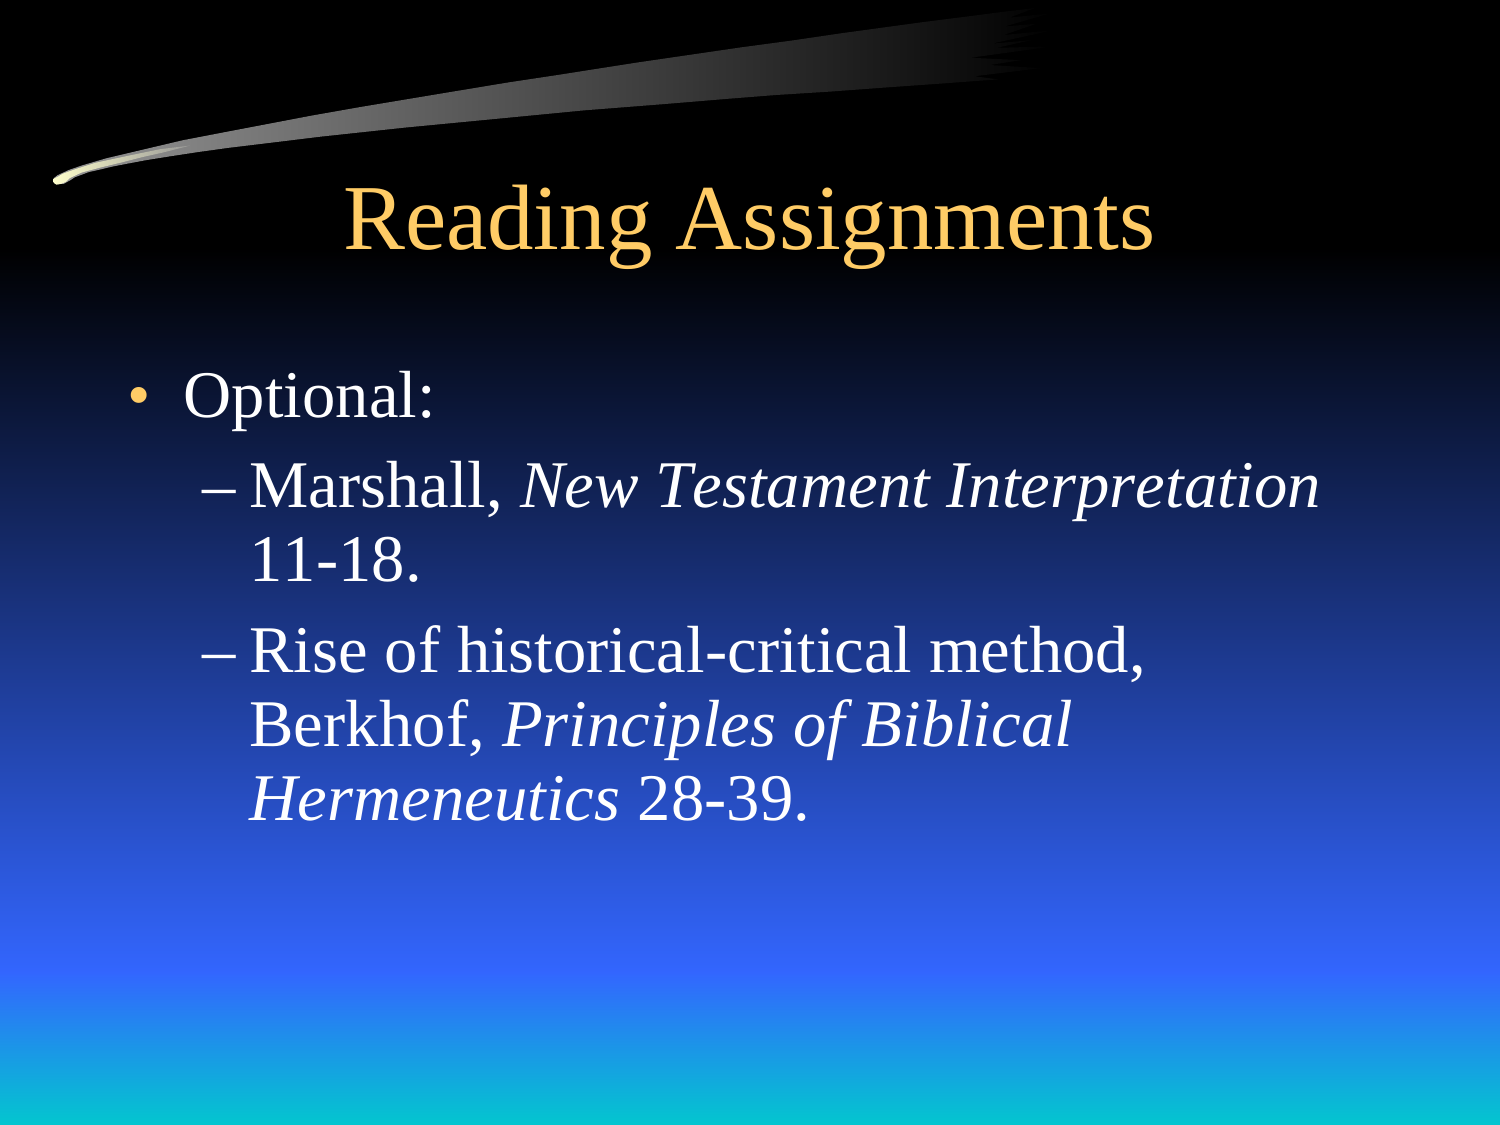

# Reading Assignments
Optional:
Marshall, New Testament Interpretation 11-18.
Rise of historical-critical method, Berkhof, Principles of Biblical Hermeneutics 28-39.